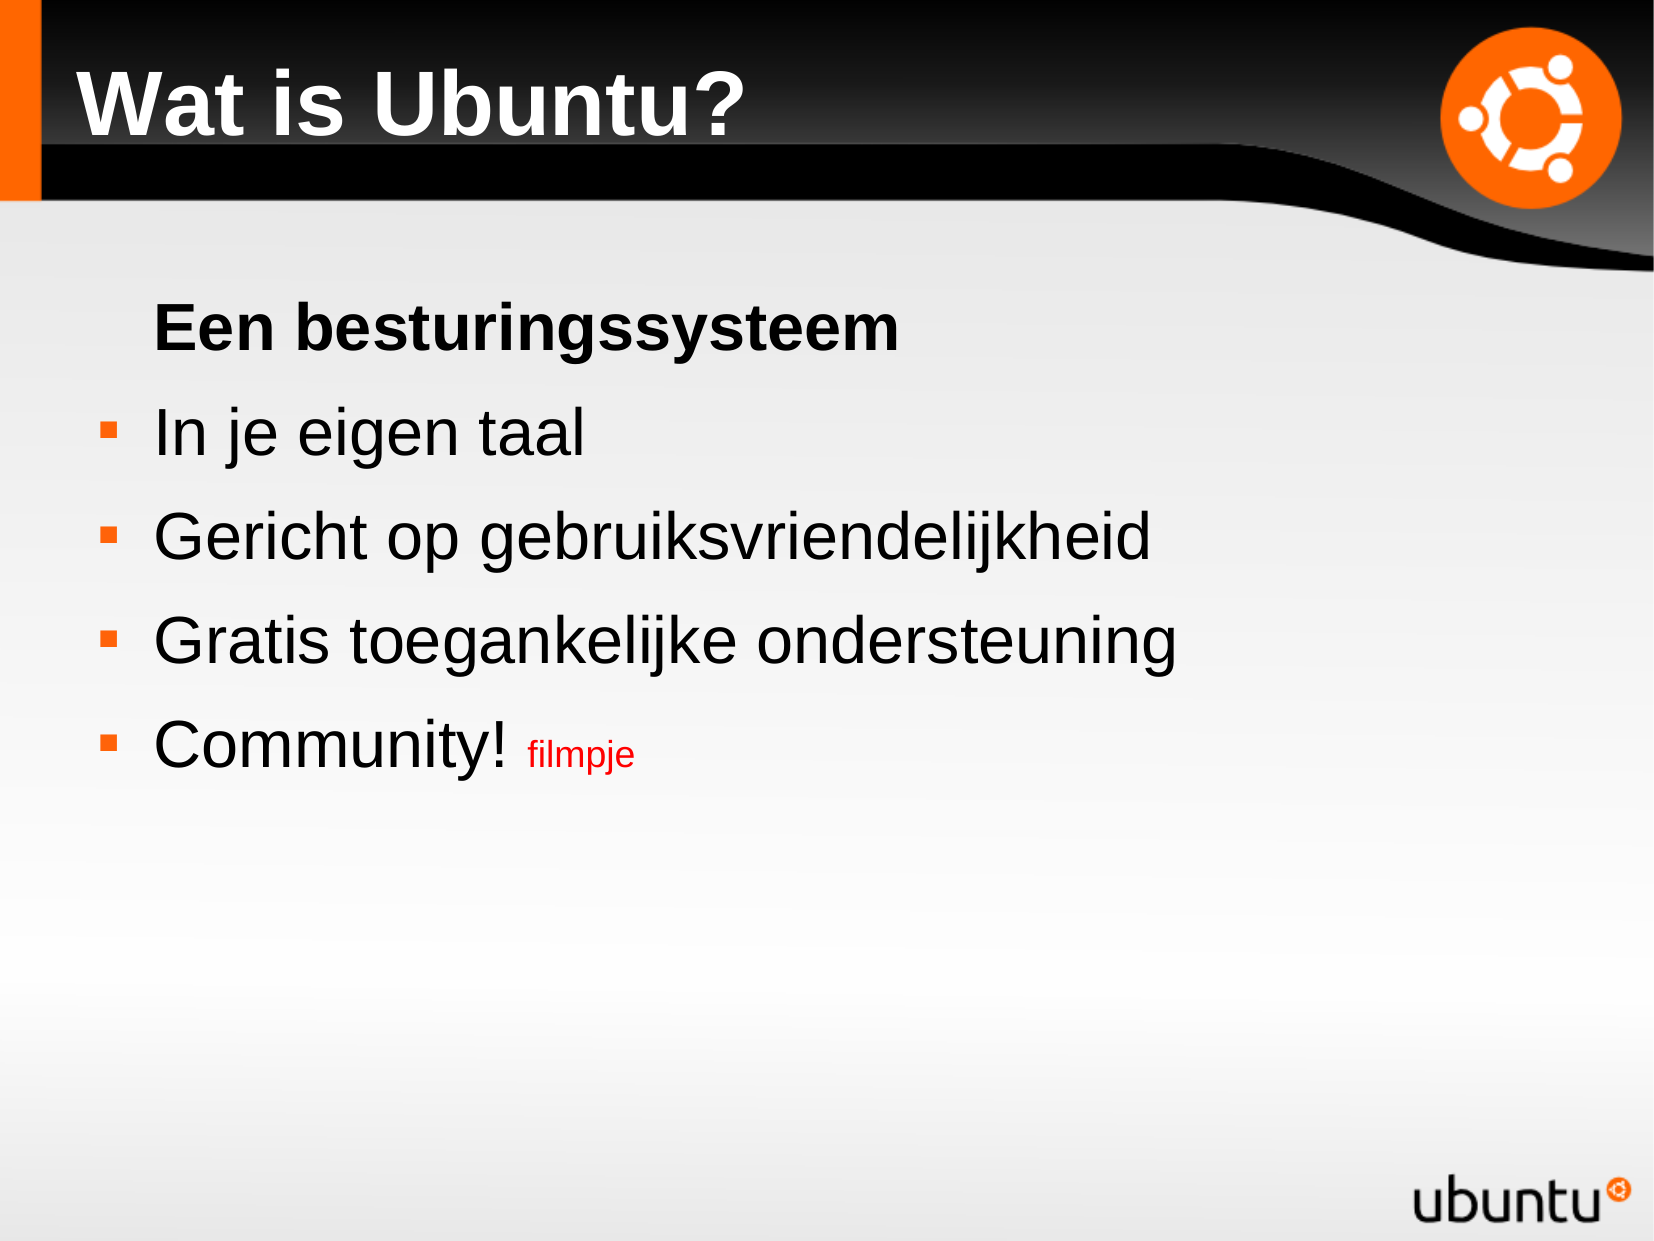

# Wat is Ubuntu?
Een besturingssysteem
In je eigen taal
Gericht op gebruiksvriendelijkheid
Gratis toegankelijke ondersteuning
Community! filmpje